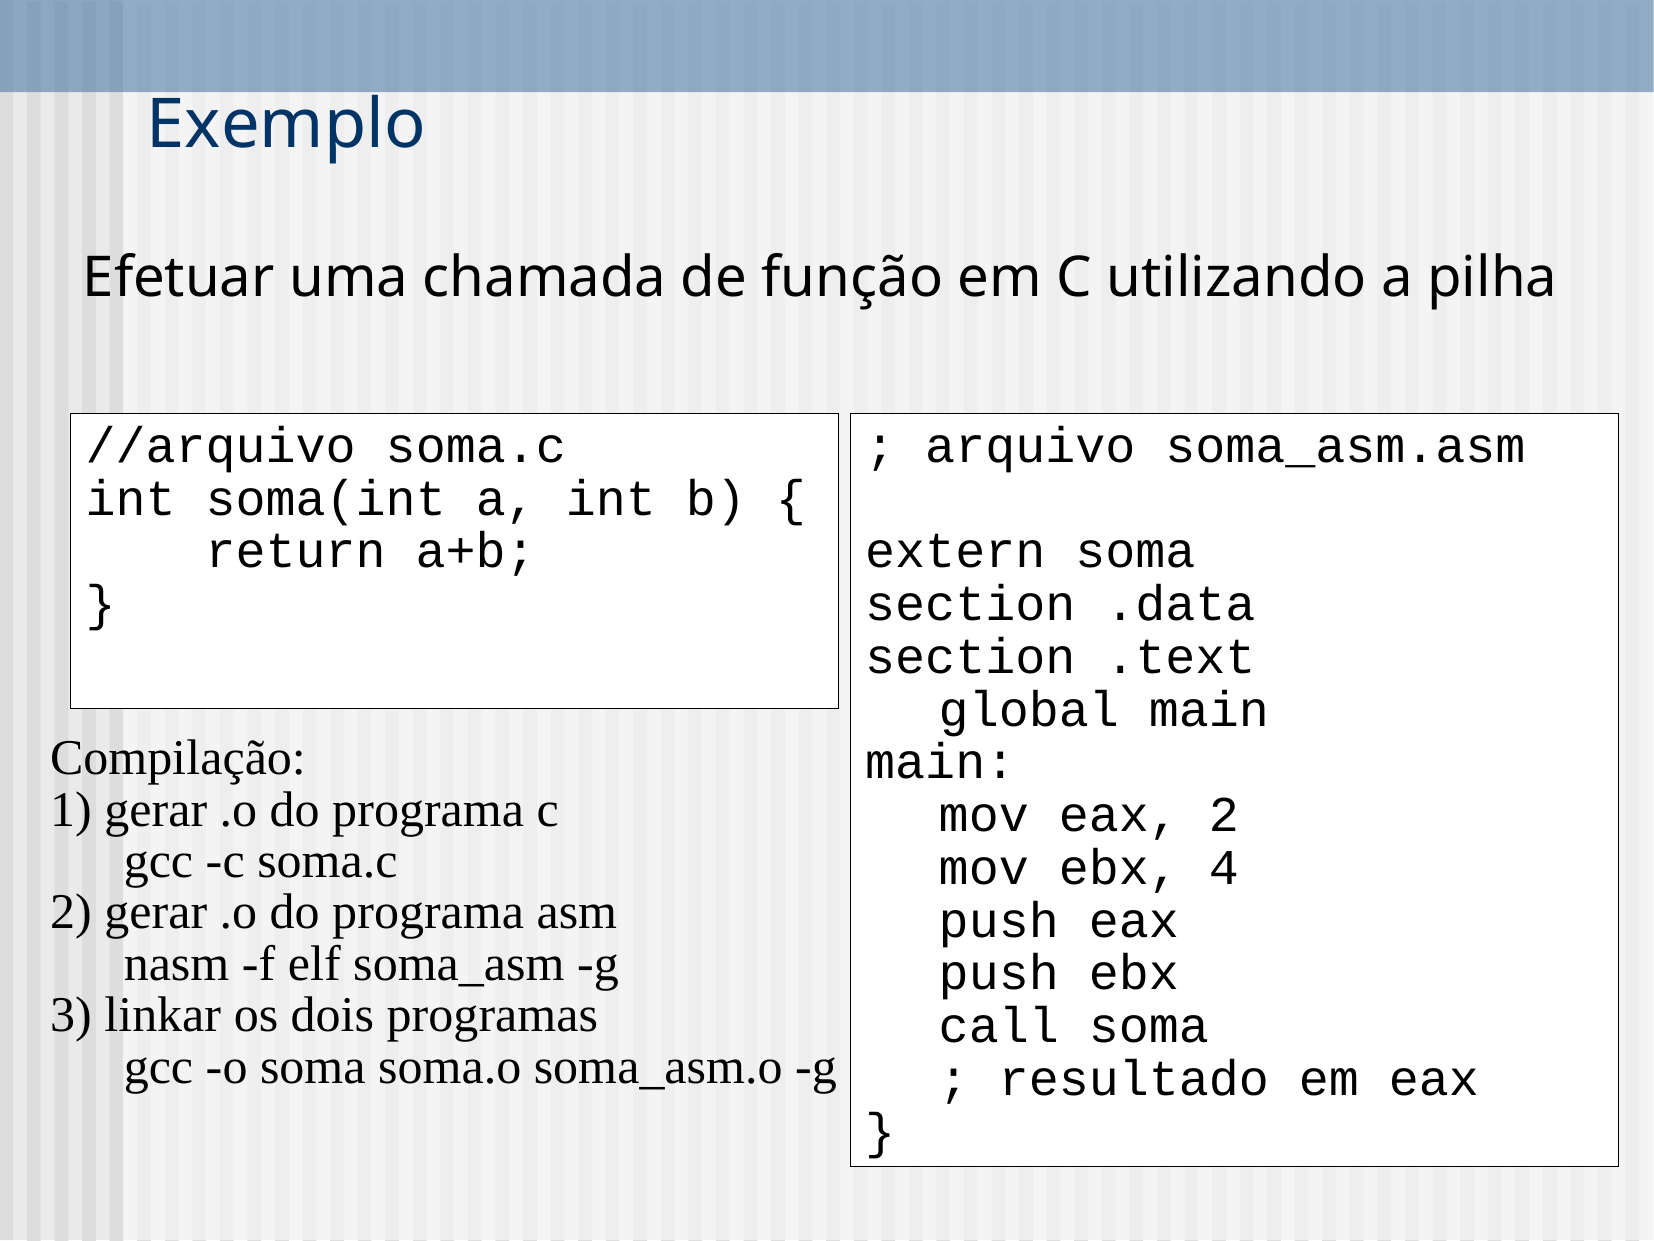

# Exemplo
Efetuar uma chamada de função em C utilizando a pilha
//arquivo soma.c
int soma(int a, int b) {
 return a+b;
}
; arquivo soma_asm.asm
extern soma
section .data
section .text
	global main
main:
	mov eax, 2
	mov ebx, 4
	push eax
	push ebx
	call soma
	; resultado em eax
}
Compilação:
1) gerar .o do programa c
	gcc -c soma.c
2) gerar .o do programa asm
	nasm -f elf soma_asm -g
3) linkar os dois programas
	gcc -o soma soma.o soma_asm.o -g